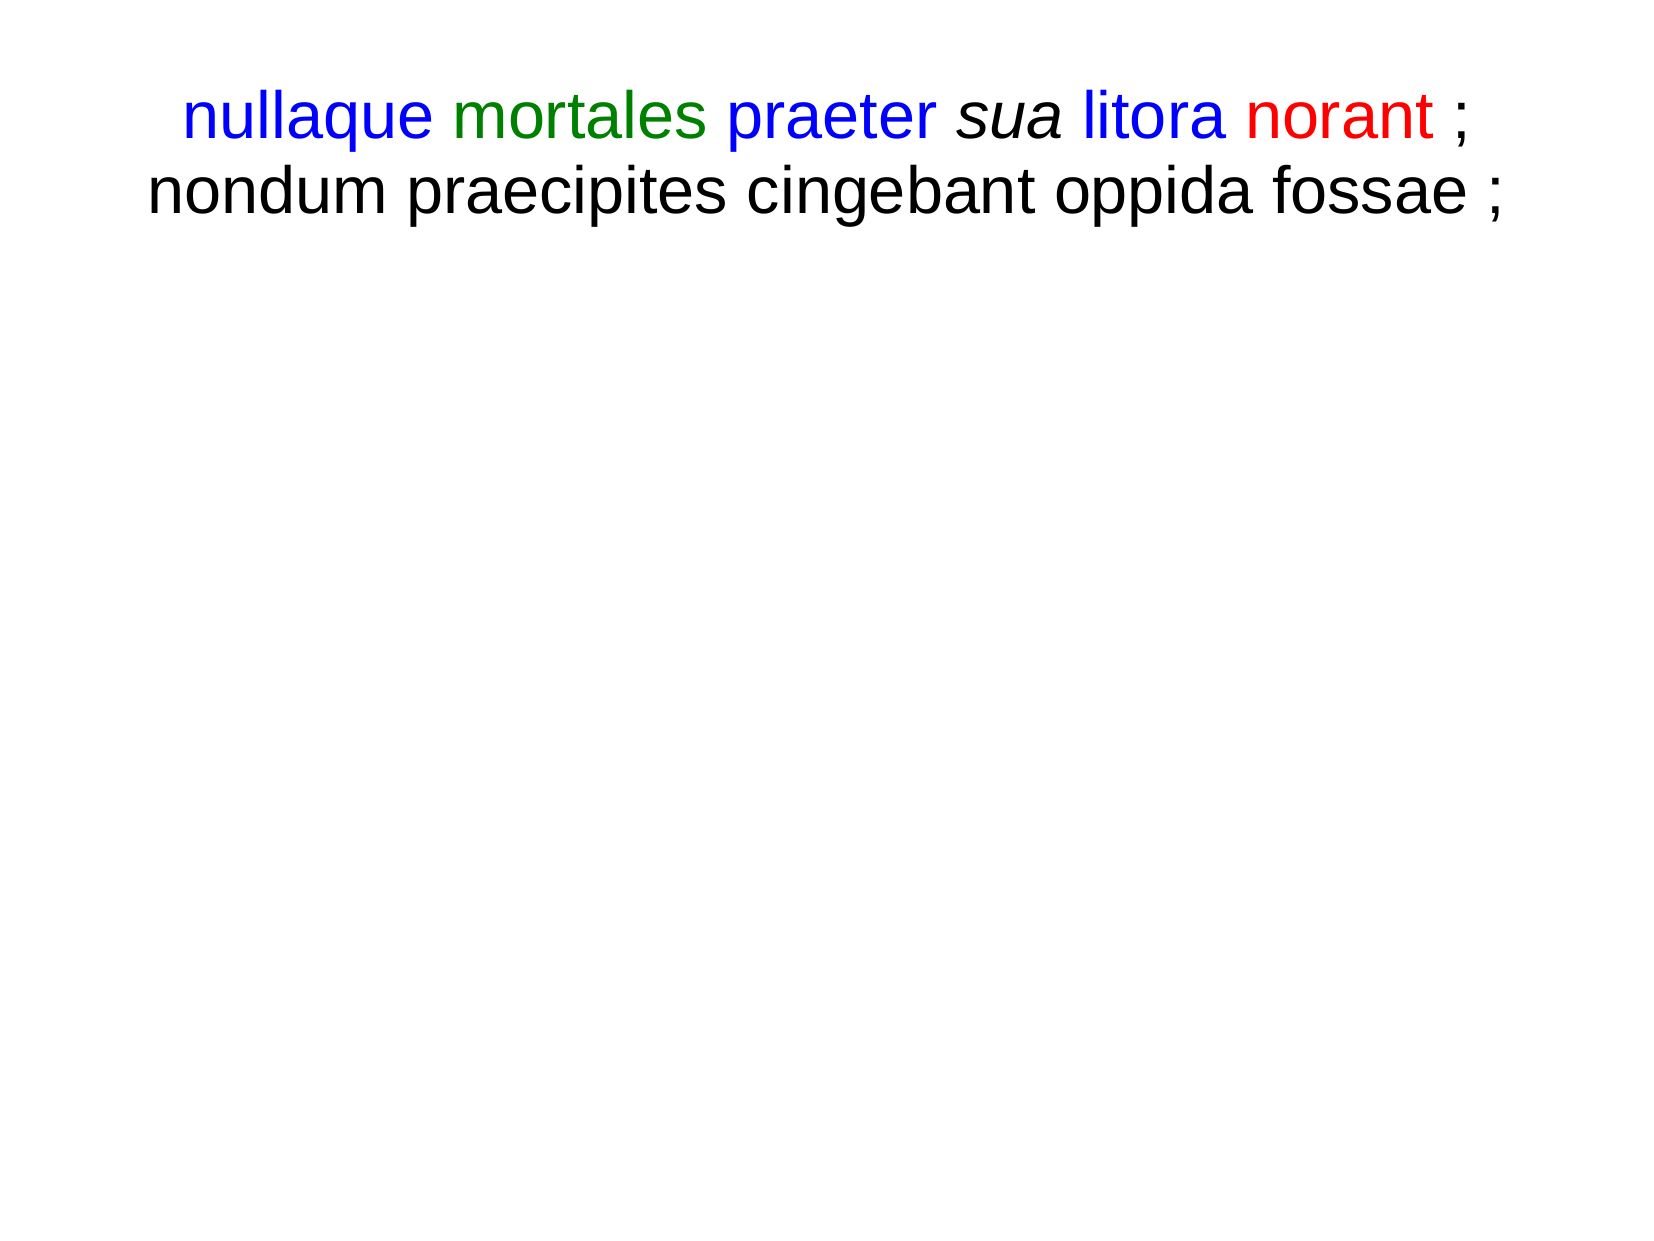

# nullaque mortales praeter sua litora norant ; nondum praecipites cingebant oppida fossae ;